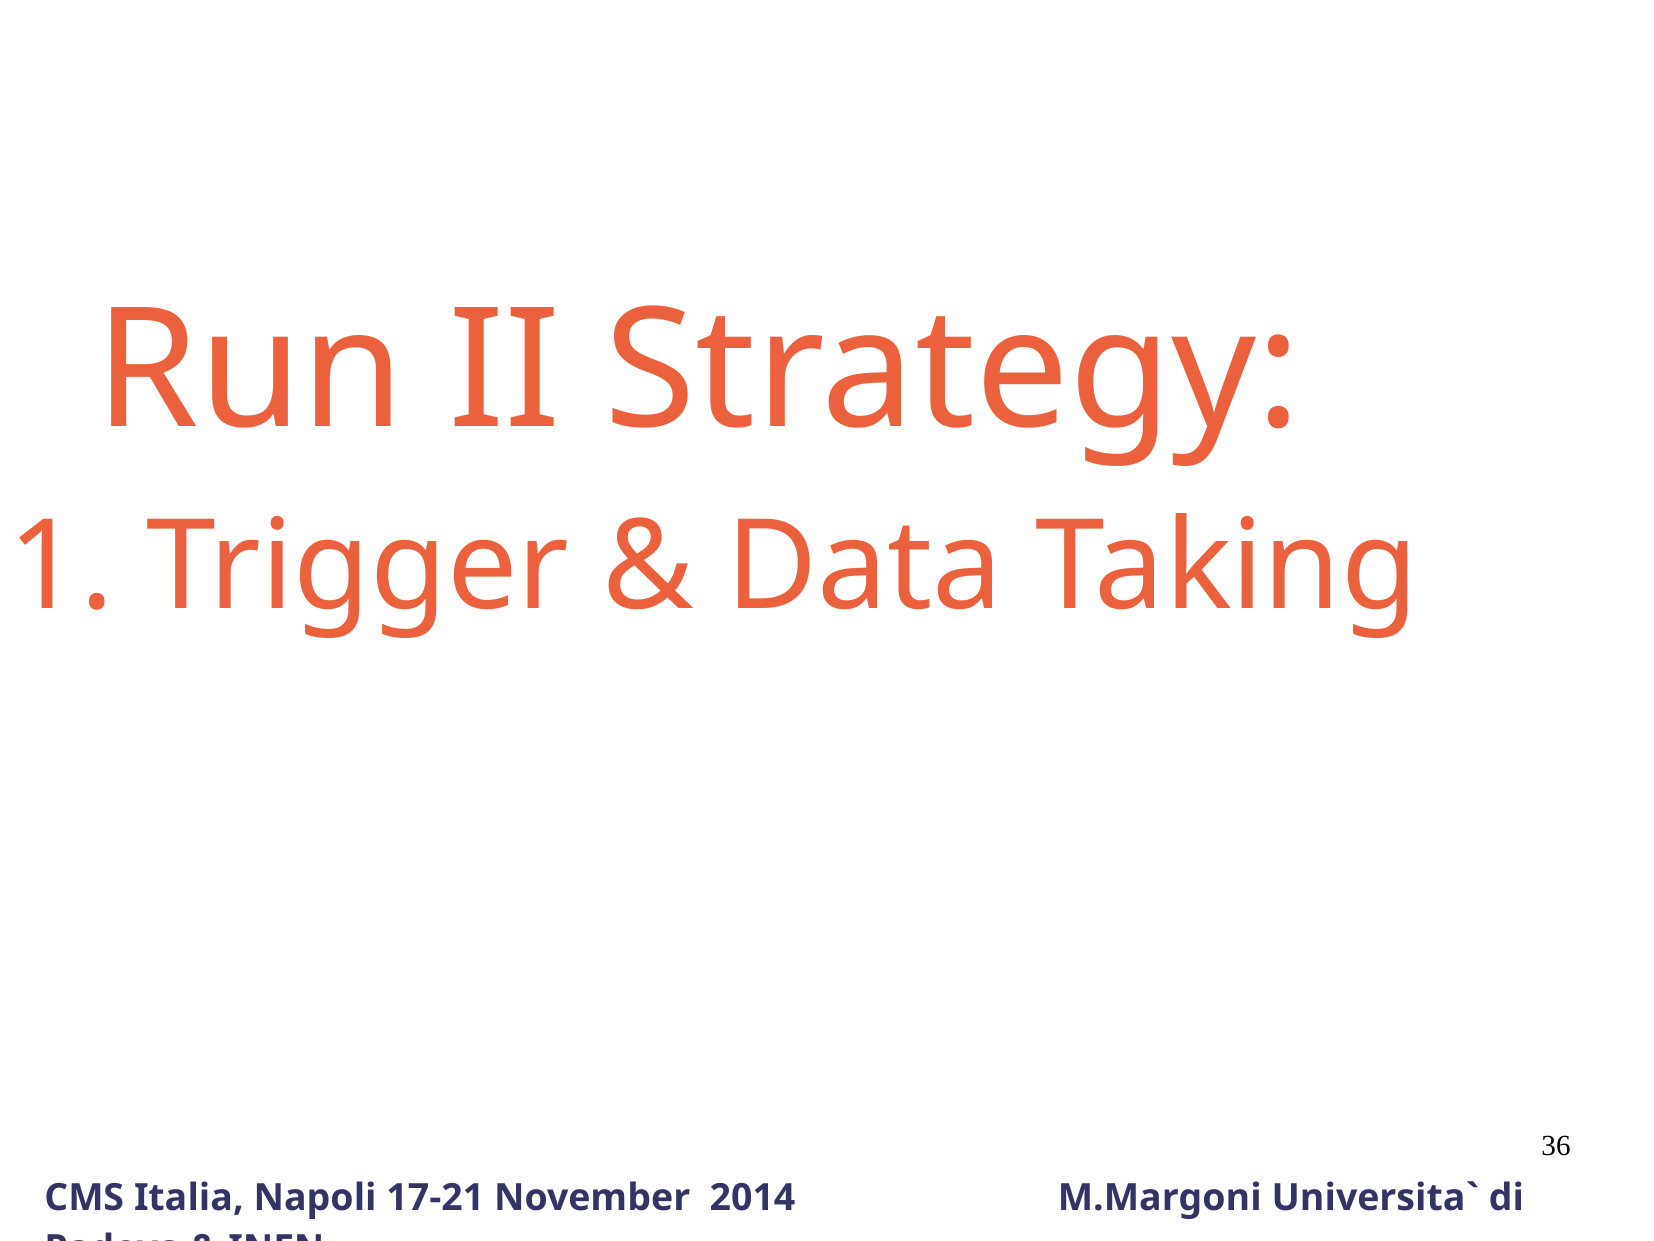

Run II Strategy:
1. Trigger & Data Taking
36
CMS Italia, Napoli 17-21 November 2014 M.Margoni Universita` di Padova & INFN